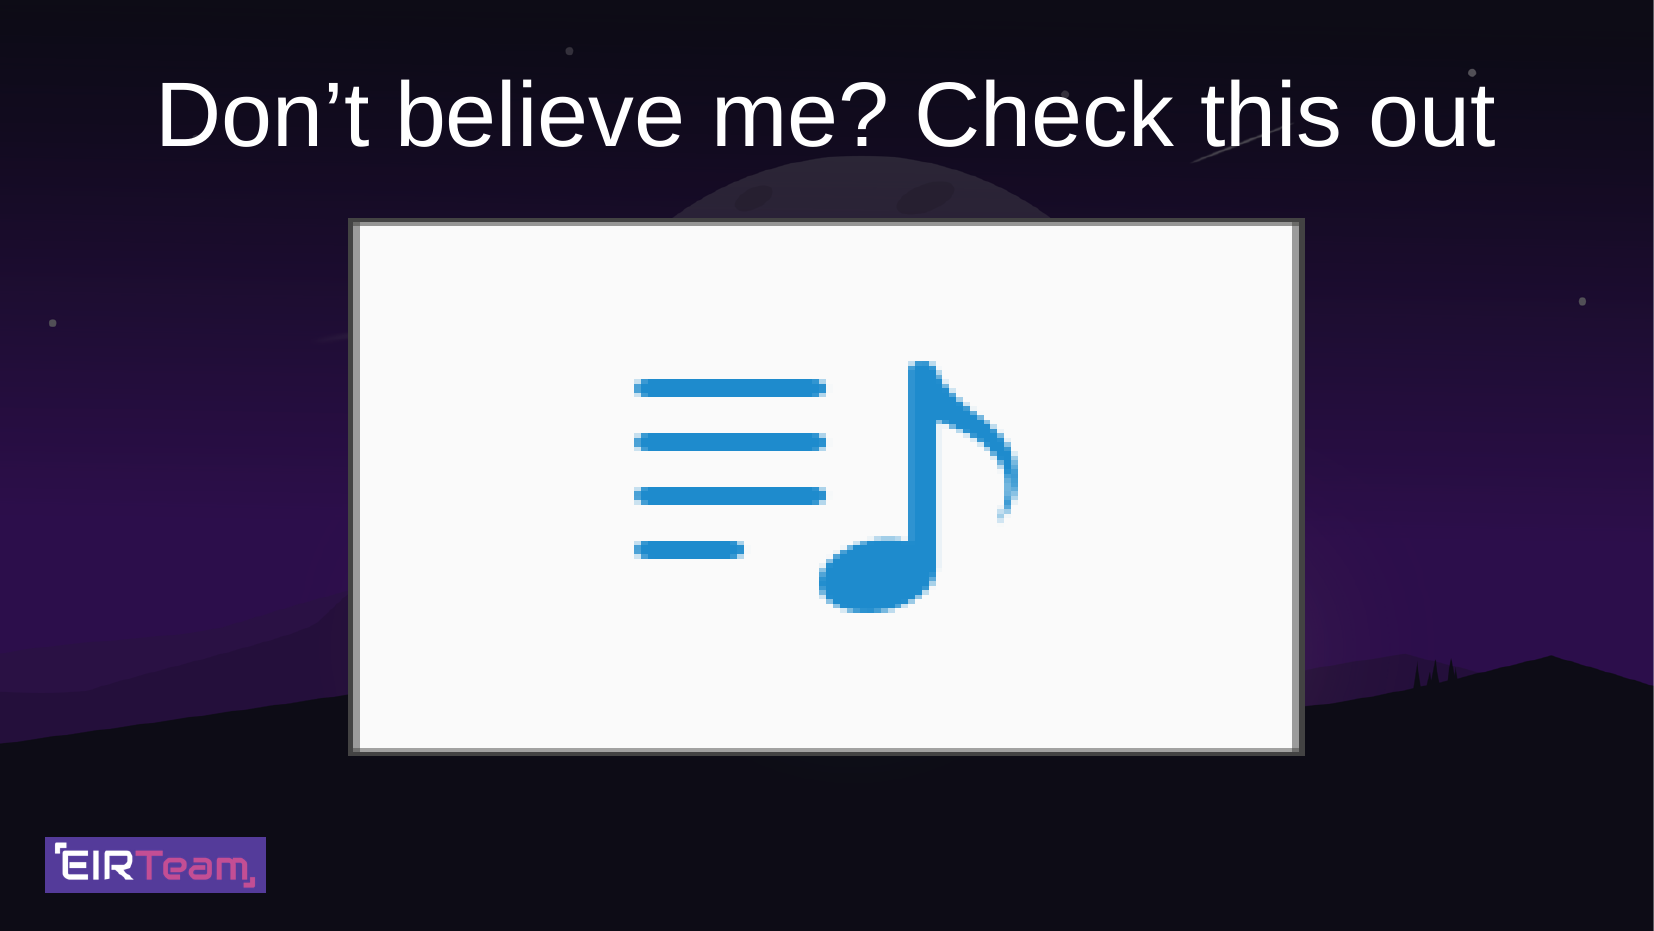

# Don’t believe me? Check this out